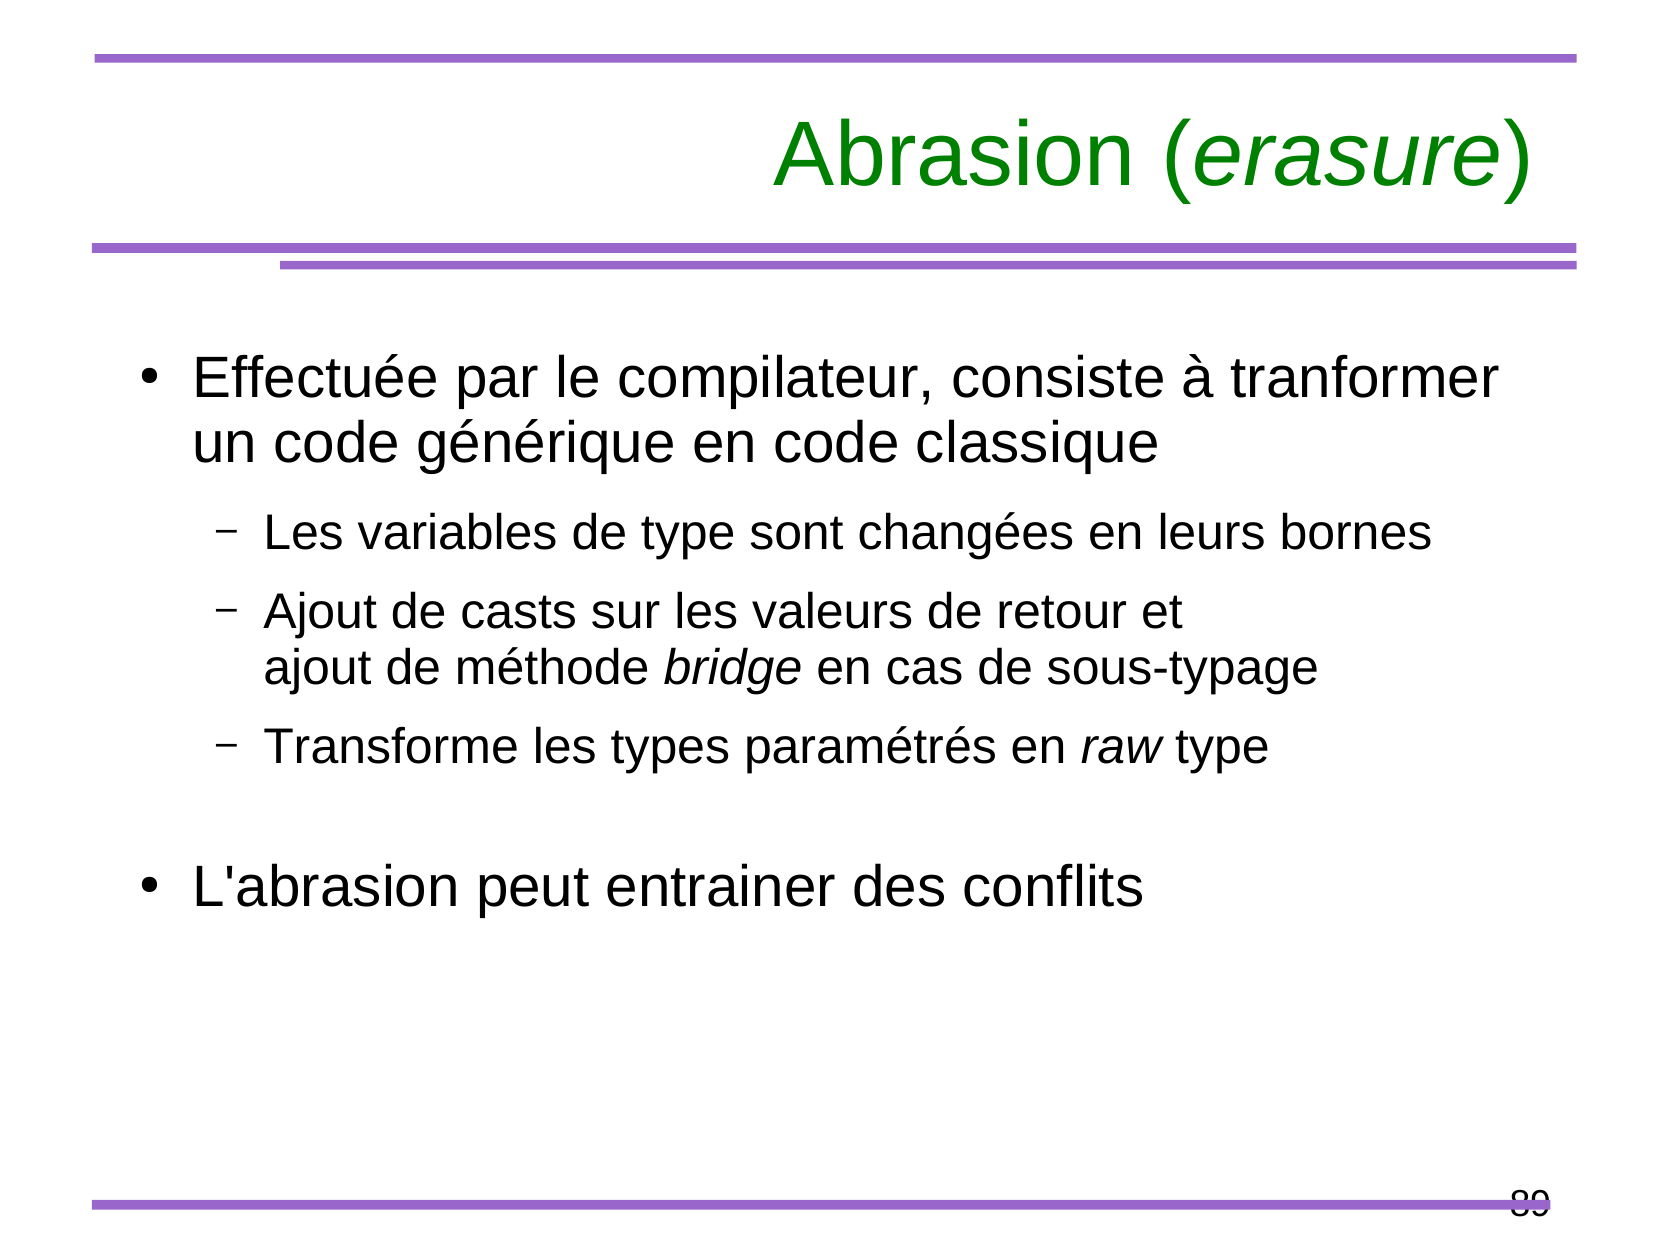

# Abrasion (erasure)
Effectuée par le compilateur, consiste à tranformer un code générique en code classique
Les variables de type sont changées en leurs bornes
Ajout de casts sur les valeurs de retour et
ajout de méthode bridge en cas de sous-typage
Transforme les types paramétrés en raw type
L'abrasion peut entrainer des conflits